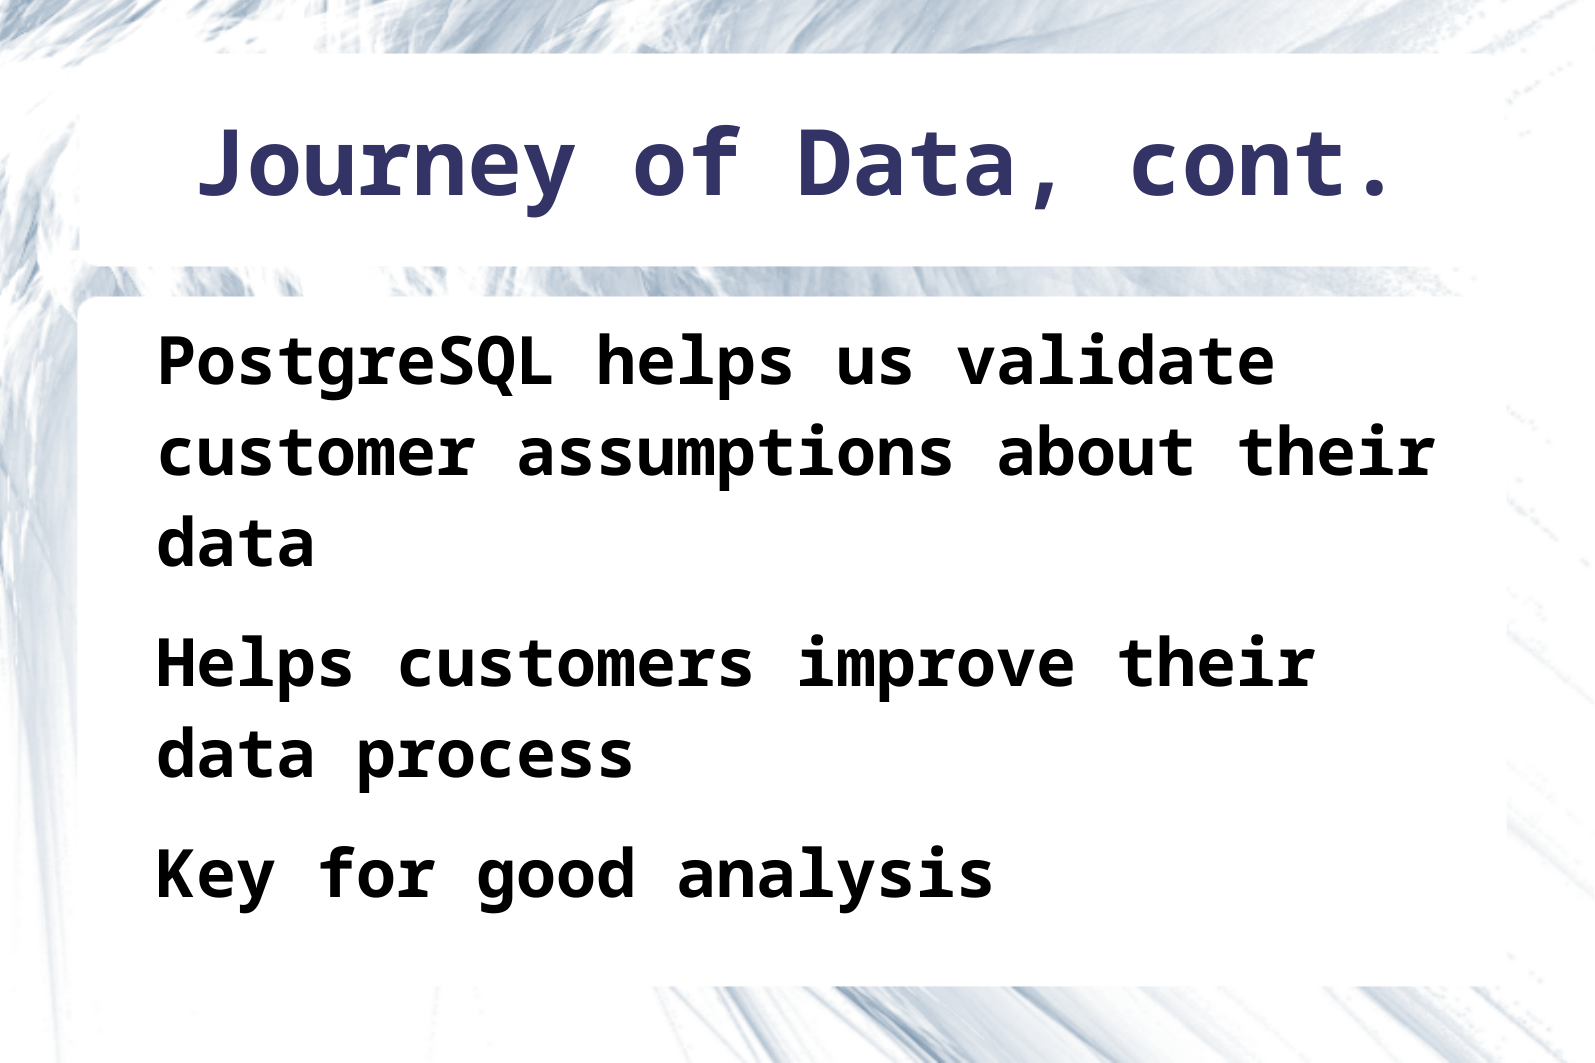

# Journey of Data, cont.
PostgreSQL helps us validate customer assumptions about their data
Helps customers improve their data process
Key for good analysis